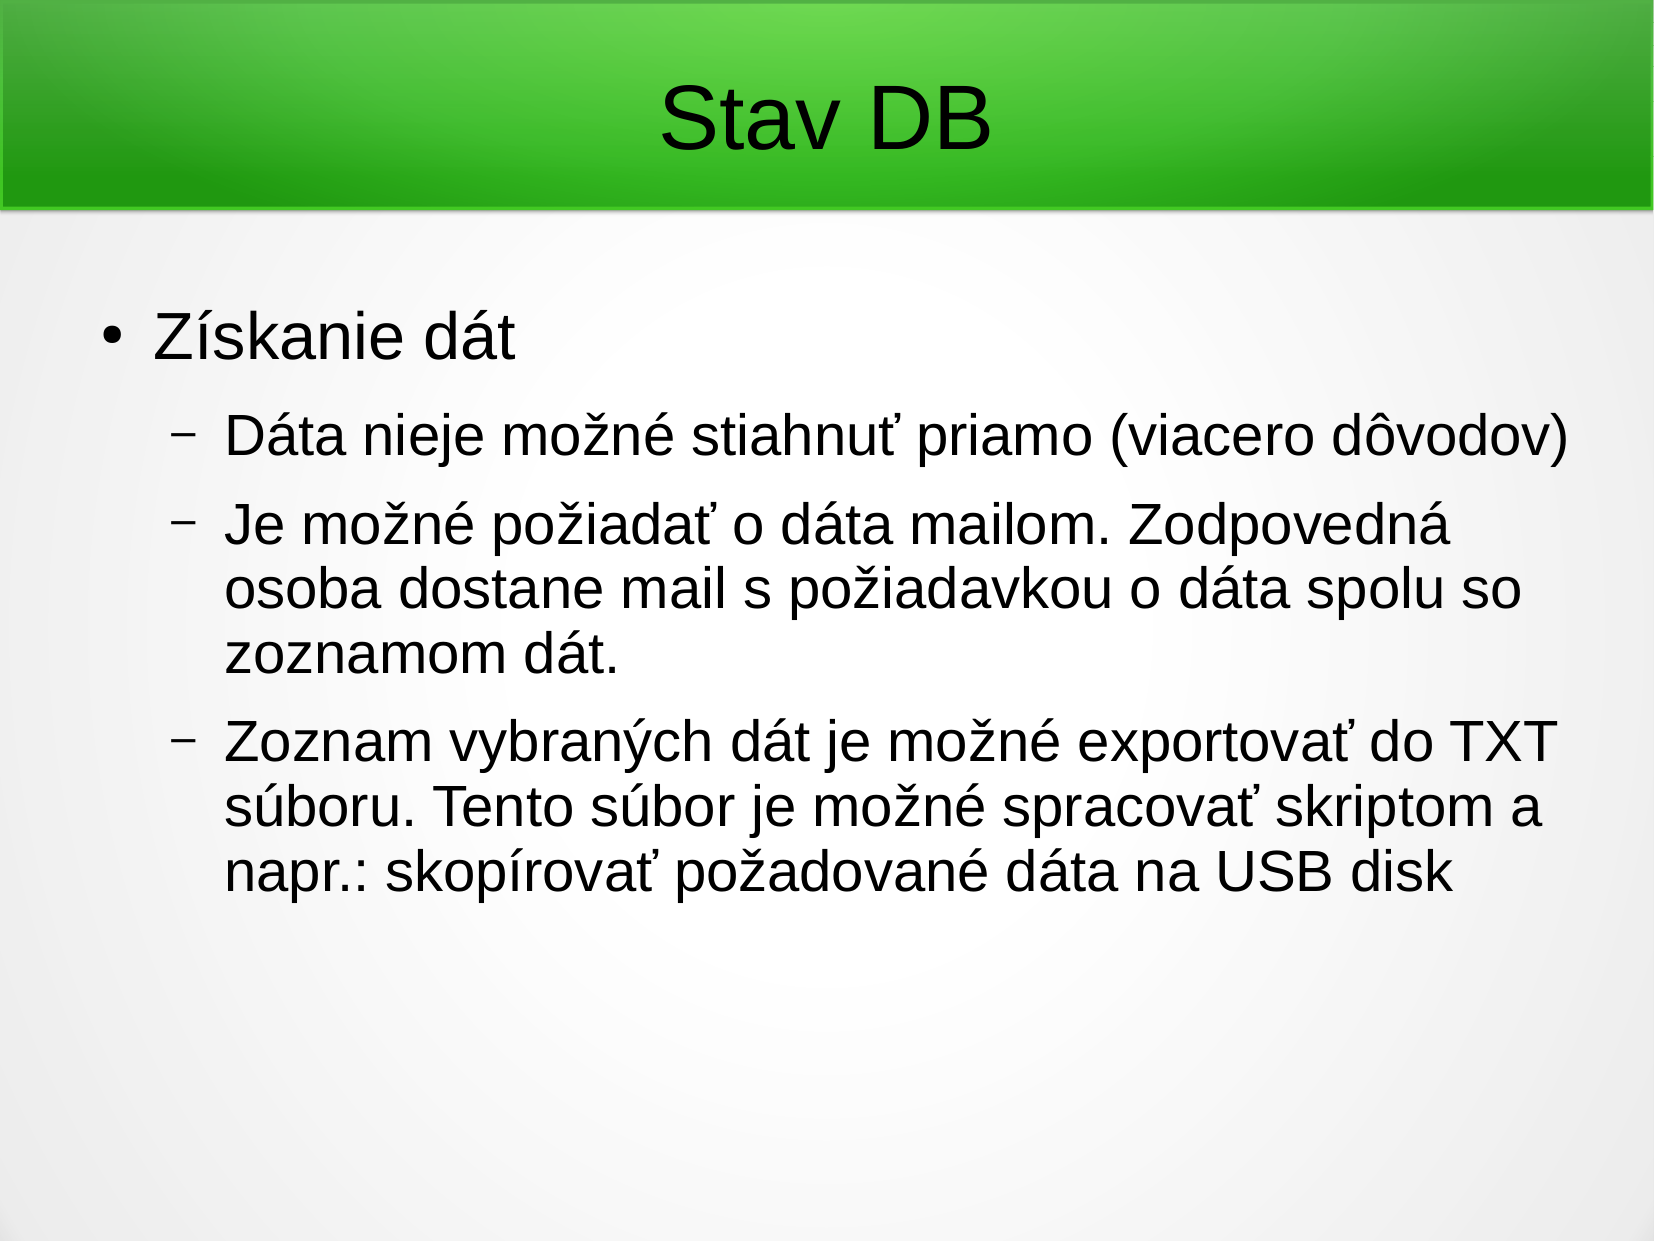

# Stav DB
Získanie dát
Dáta nieje možné stiahnuť priamo (viacero dôvodov)
Je možné požiadať o dáta mailom. Zodpovedná osoba dostane mail s požiadavkou o dáta spolu so zoznamom dát.
Zoznam vybraných dát je možné exportovať do TXT súboru. Tento súbor je možné spracovať skriptom a napr.: skopírovať požadované dáta na USB disk